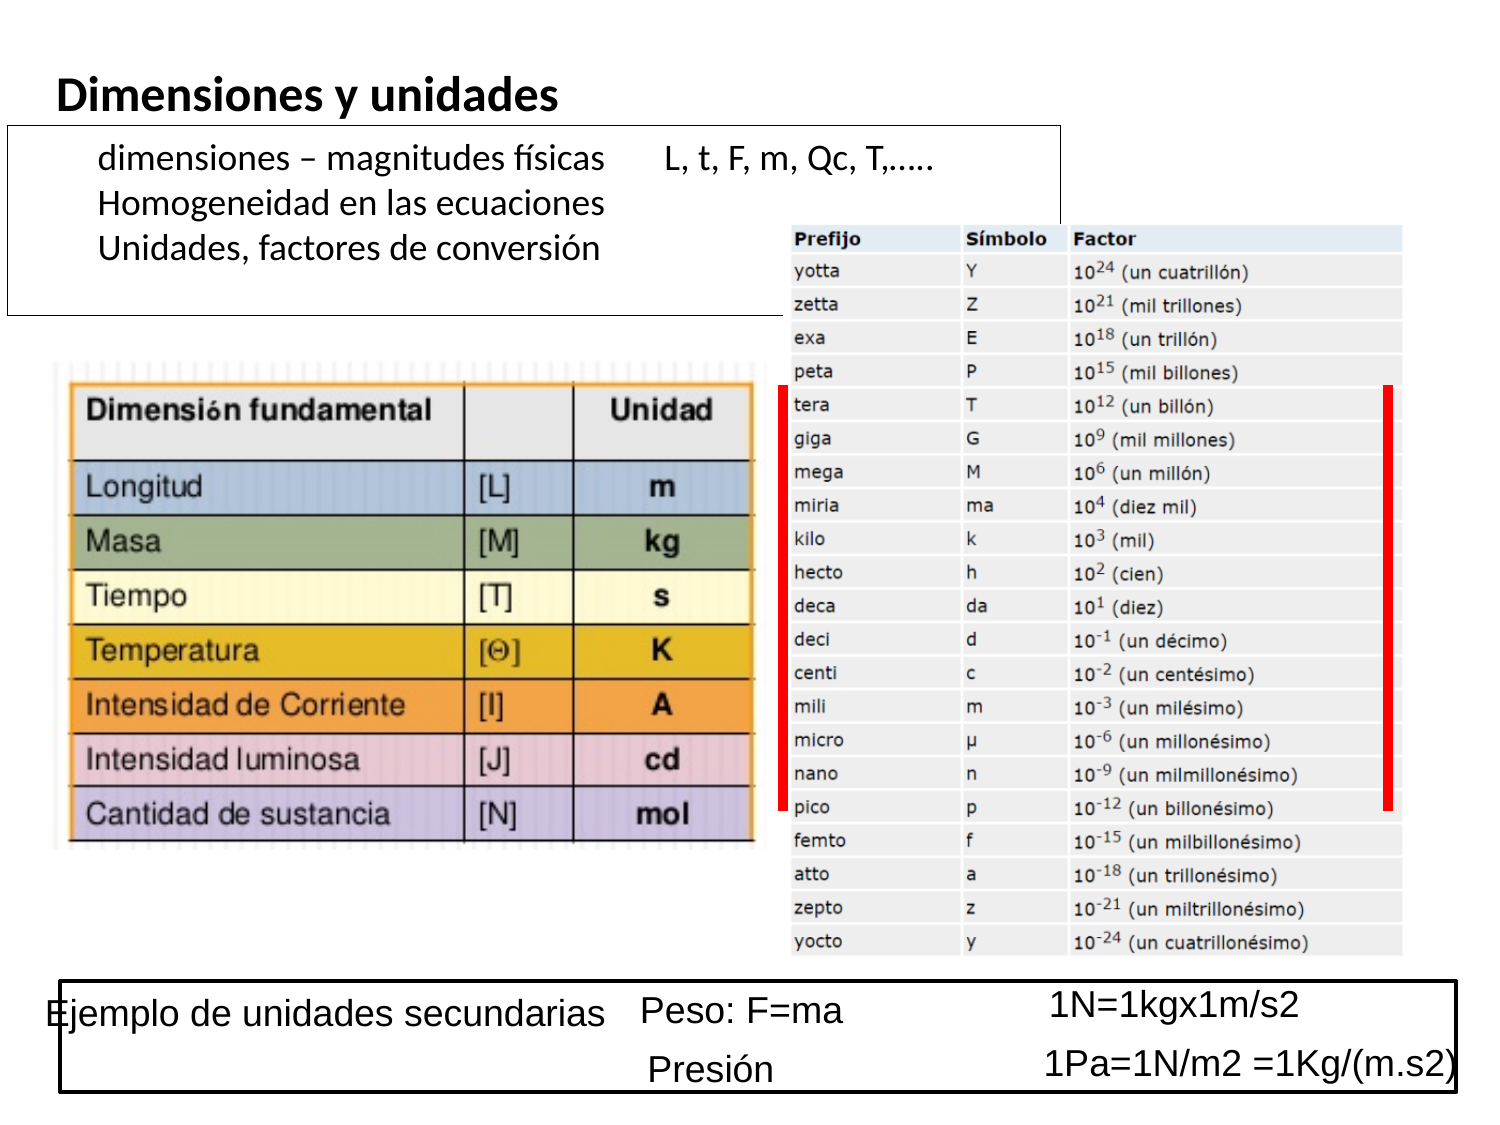

# Dimensiones y unidades
dimensiones – magnitudes físicas L, t, F, m, Qc, T,…..
Homogeneidad en las ecuaciones
Unidades, factores de conversión
1N=1kgx1m/s2
Peso: F=ma
Ejemplo de unidades secundarias
1Pa=1N/m2 =1Kg/(m.s2)
Presión